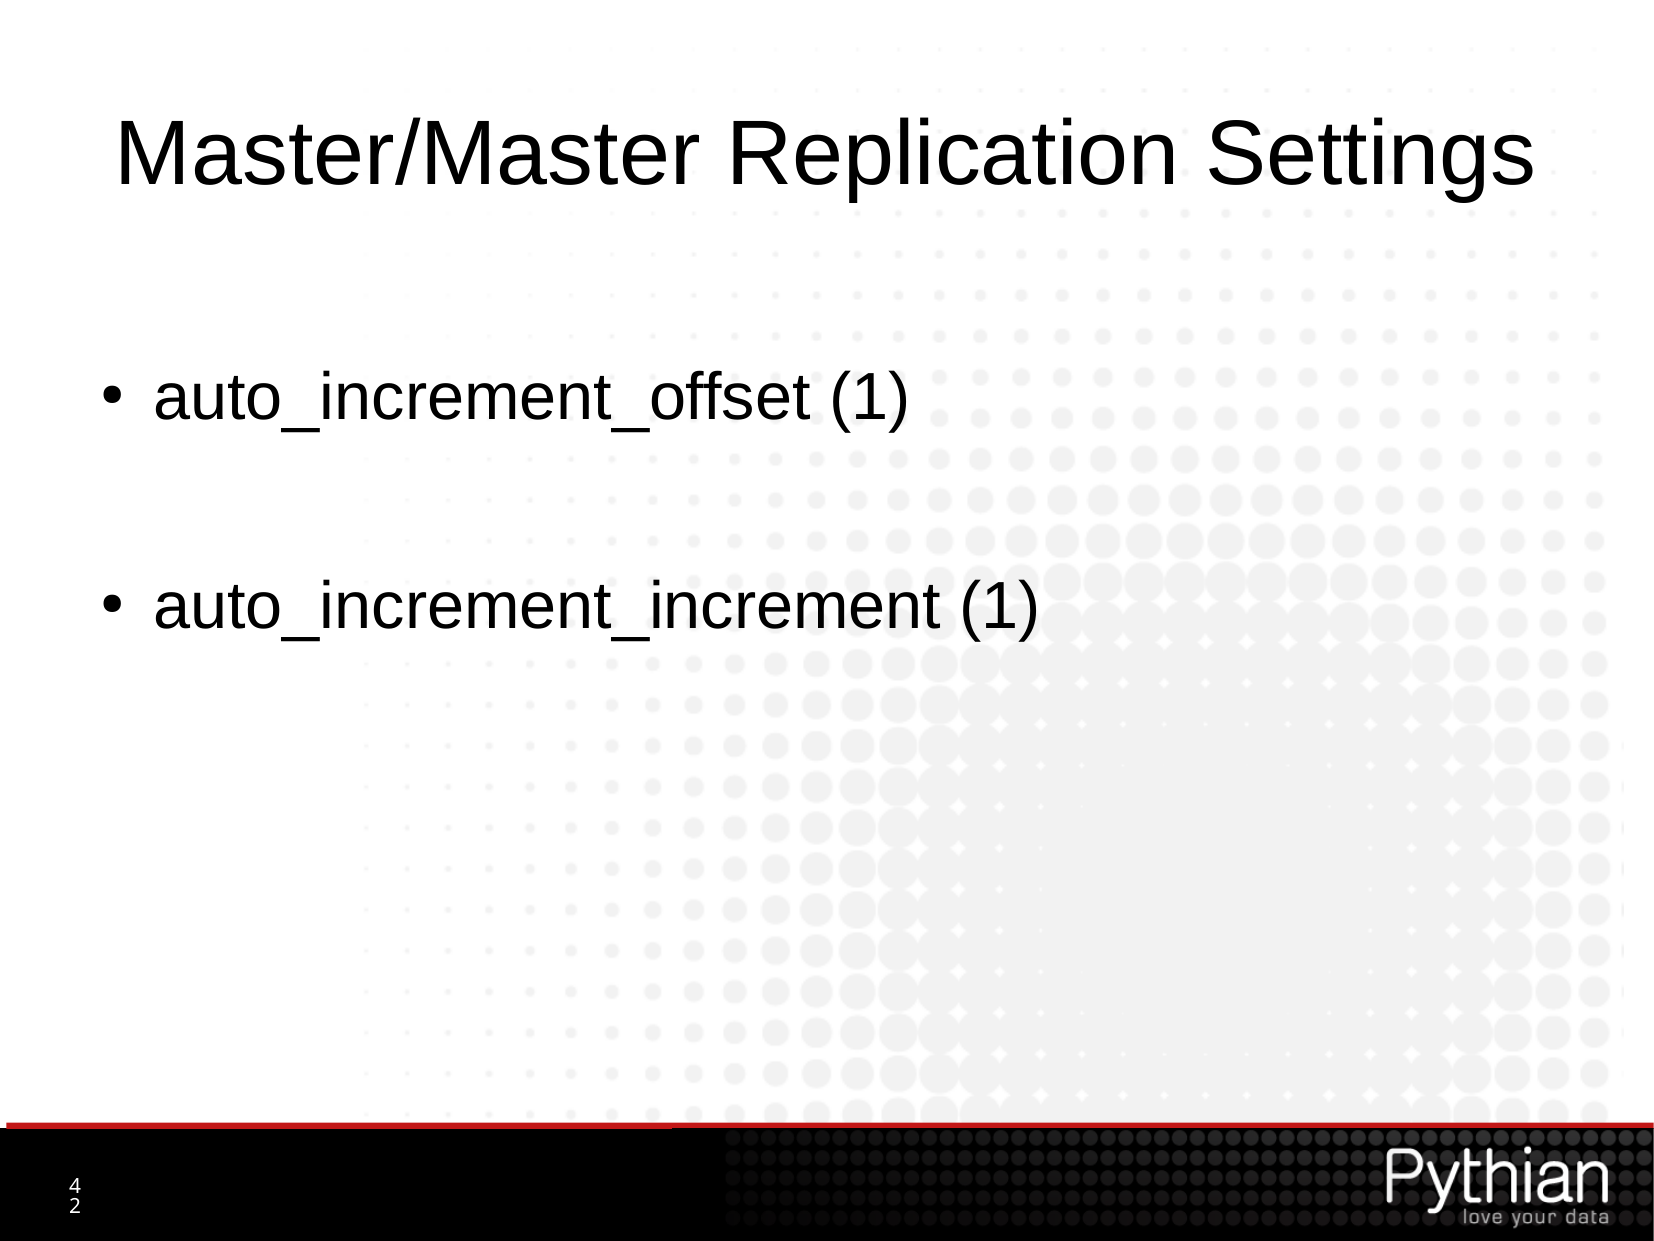

# Master/Master Replication Settings
auto_increment_offset (1)
auto_increment_increment (1)